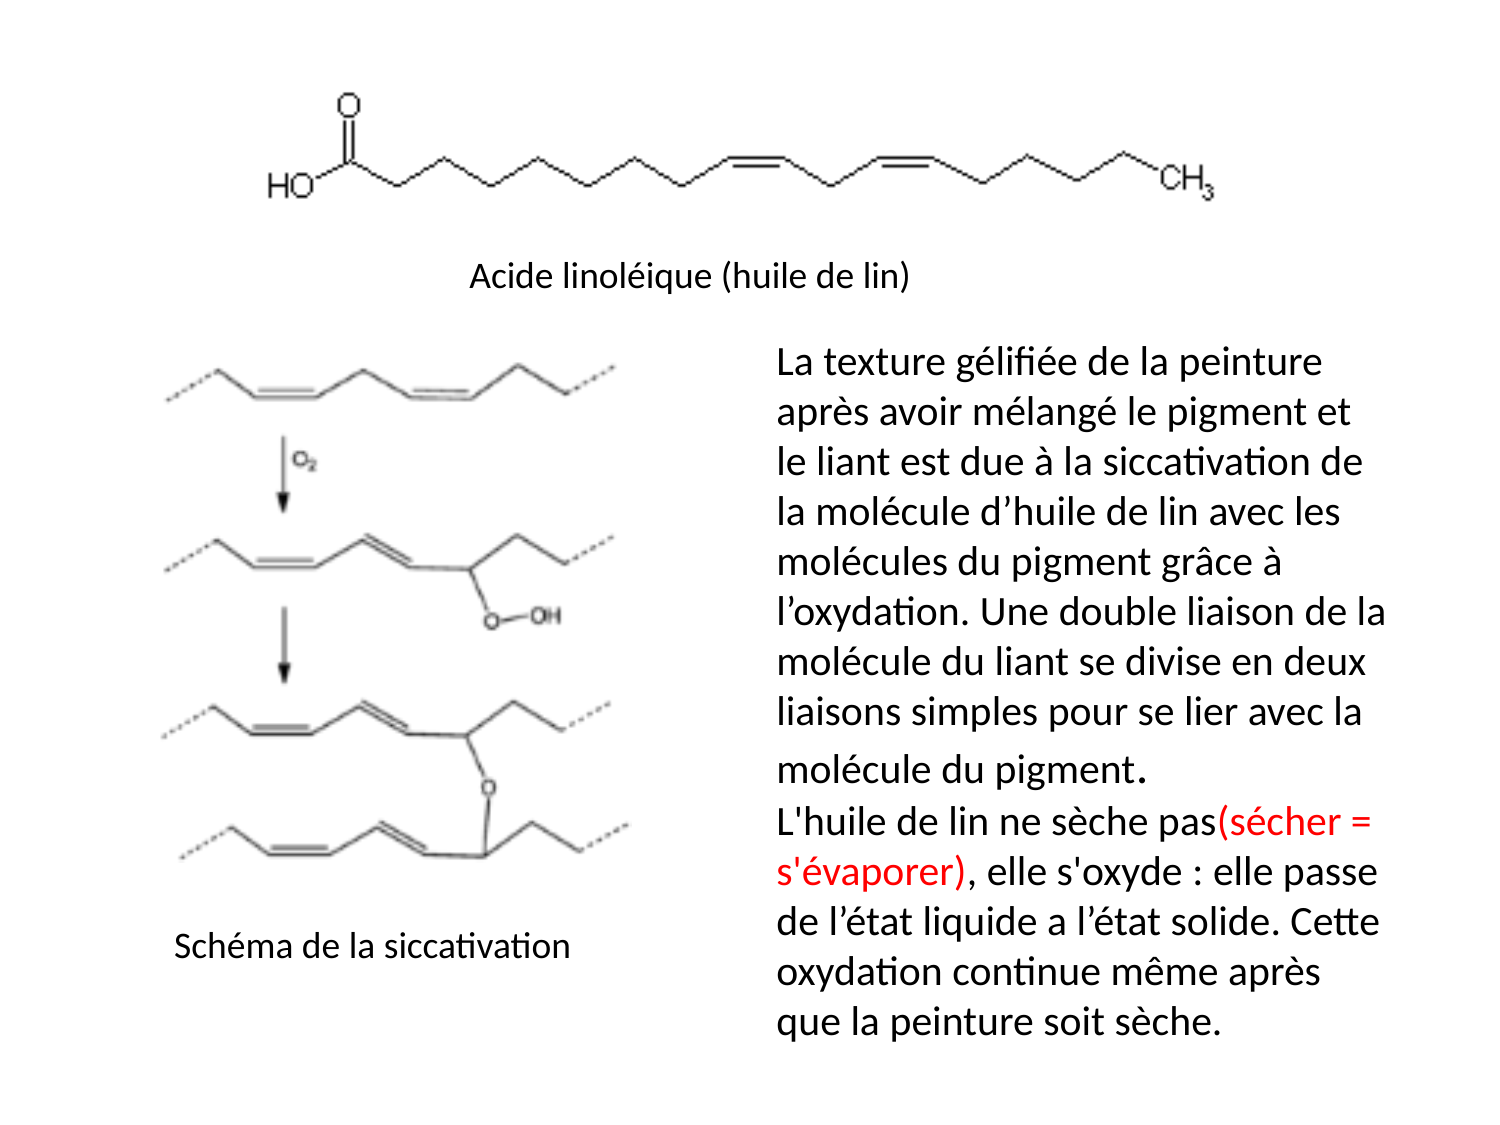

Acide linoléique (huile de lin)
La texture gélifiée de la peinture après avoir mélangé le pigment et le liant est due à la siccativation de la molécule d’huile de lin avec les molécules du pigment grâce à l’oxydation. Une double liaison de la molécule du liant se divise en deux liaisons simples pour se lier avec la molécule du pigment.
L'huile de lin ne sèche pas(sécher = s'évaporer), elle s'oxyde : elle passe de l’état liquide a l’état solide. Cette oxydation continue même après que la peinture soit sèche.
Schéma de la siccativation